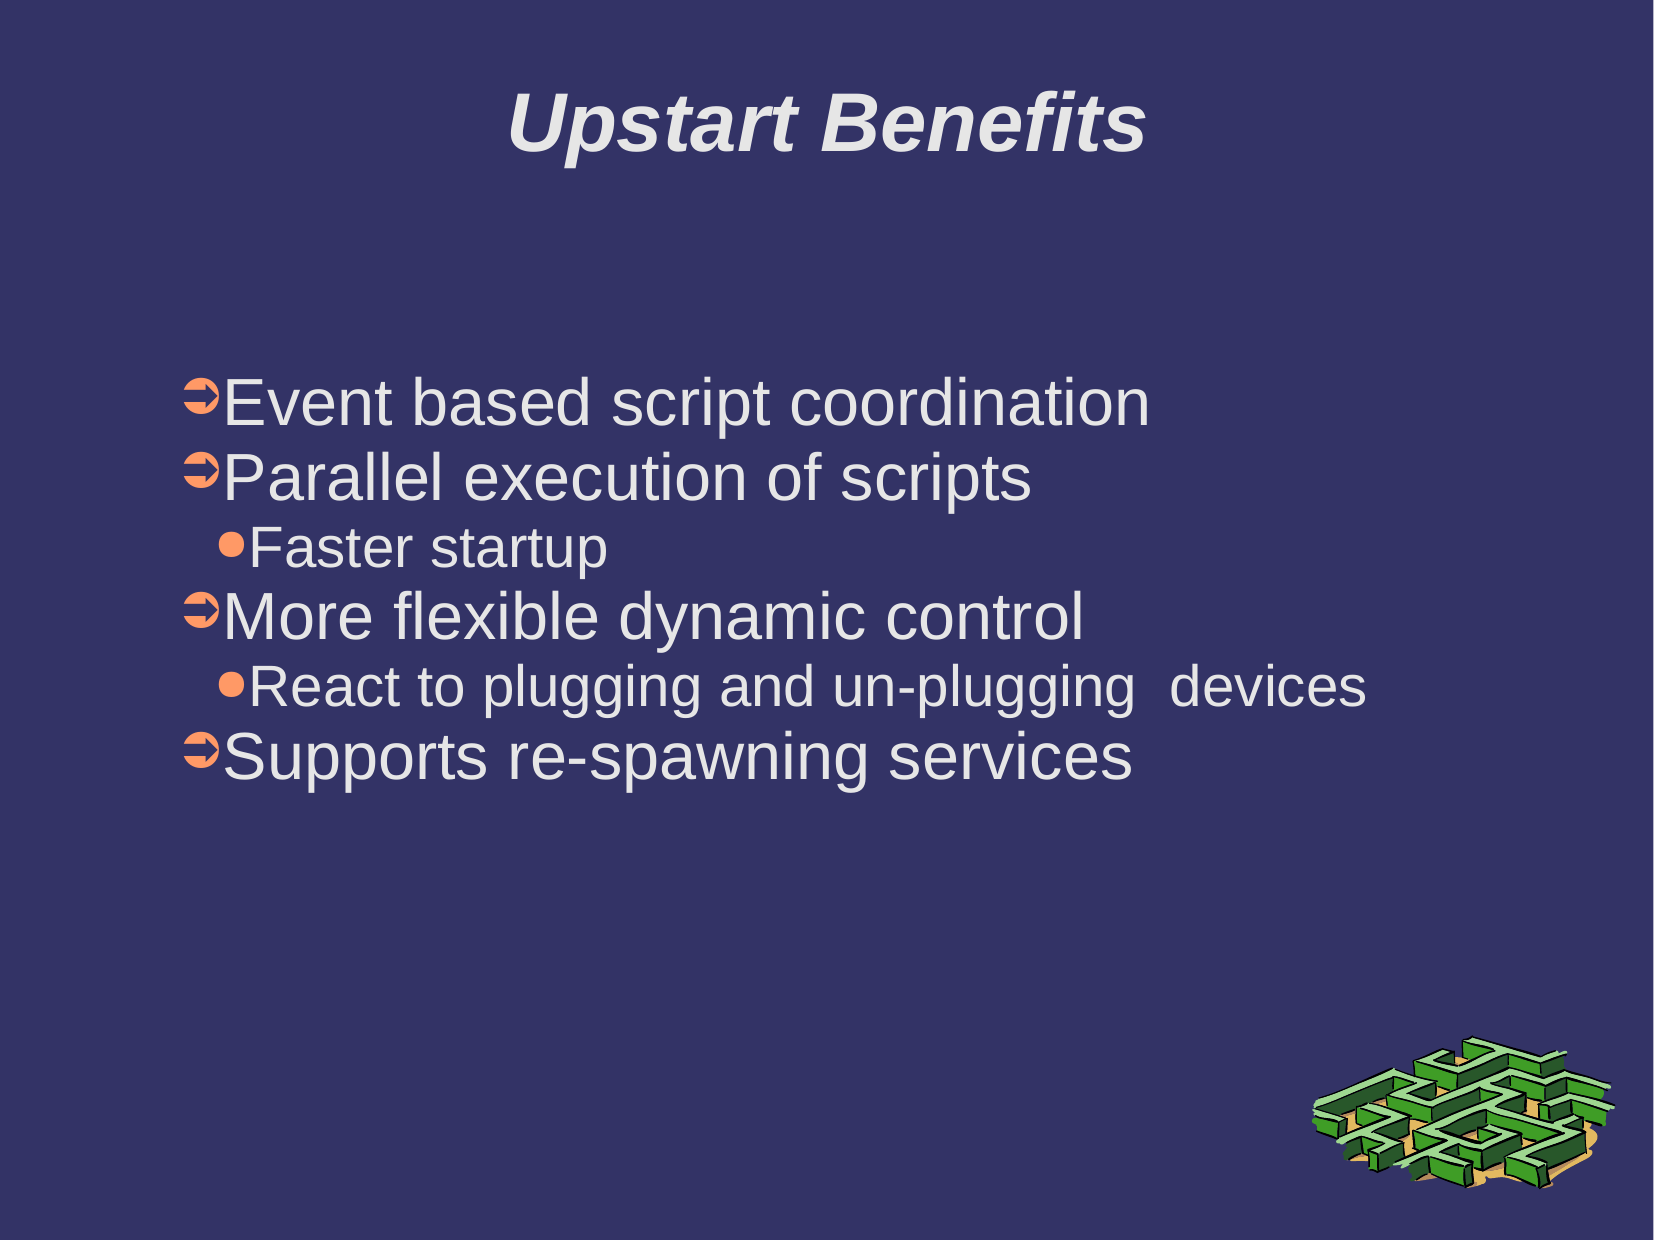

# Upstart Benefits
Event based script coordination
Parallel execution of scripts
Faster startup
More flexible dynamic control
React to plugging and un-plugging devices
Supports re-spawning services